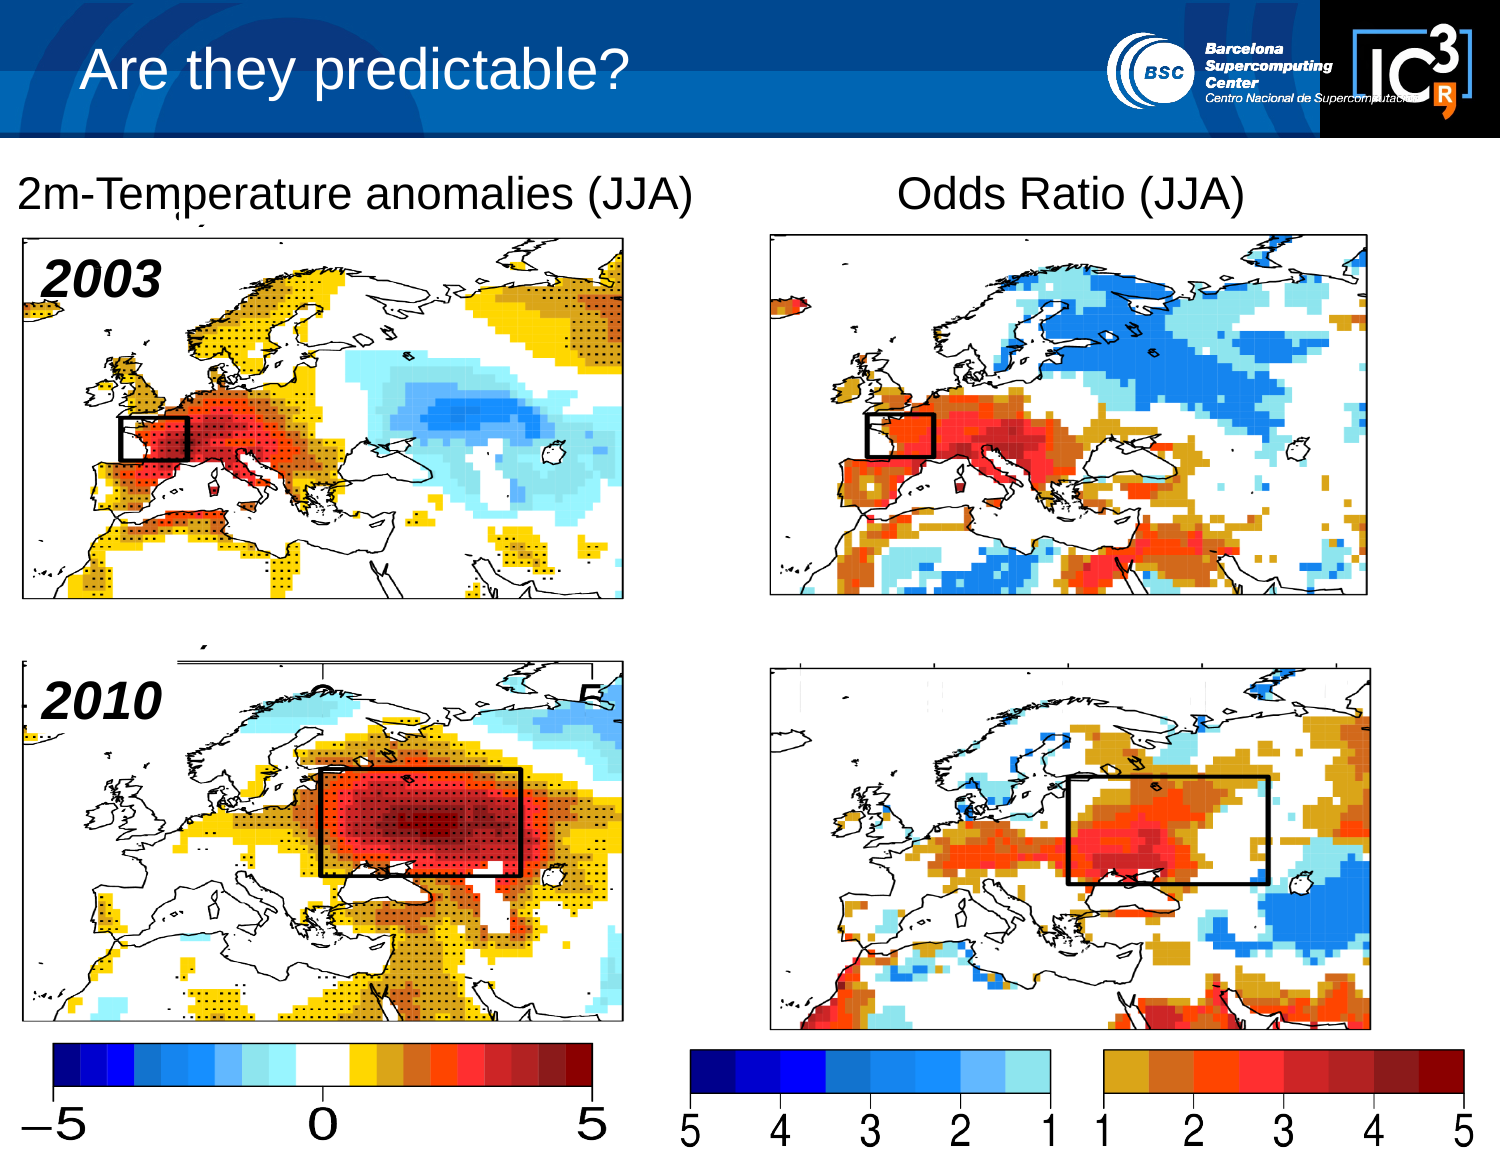

Are they predictable?
2m-Temperature anomalies (JJA)
Odds Ratio (JJA)
2003
2010